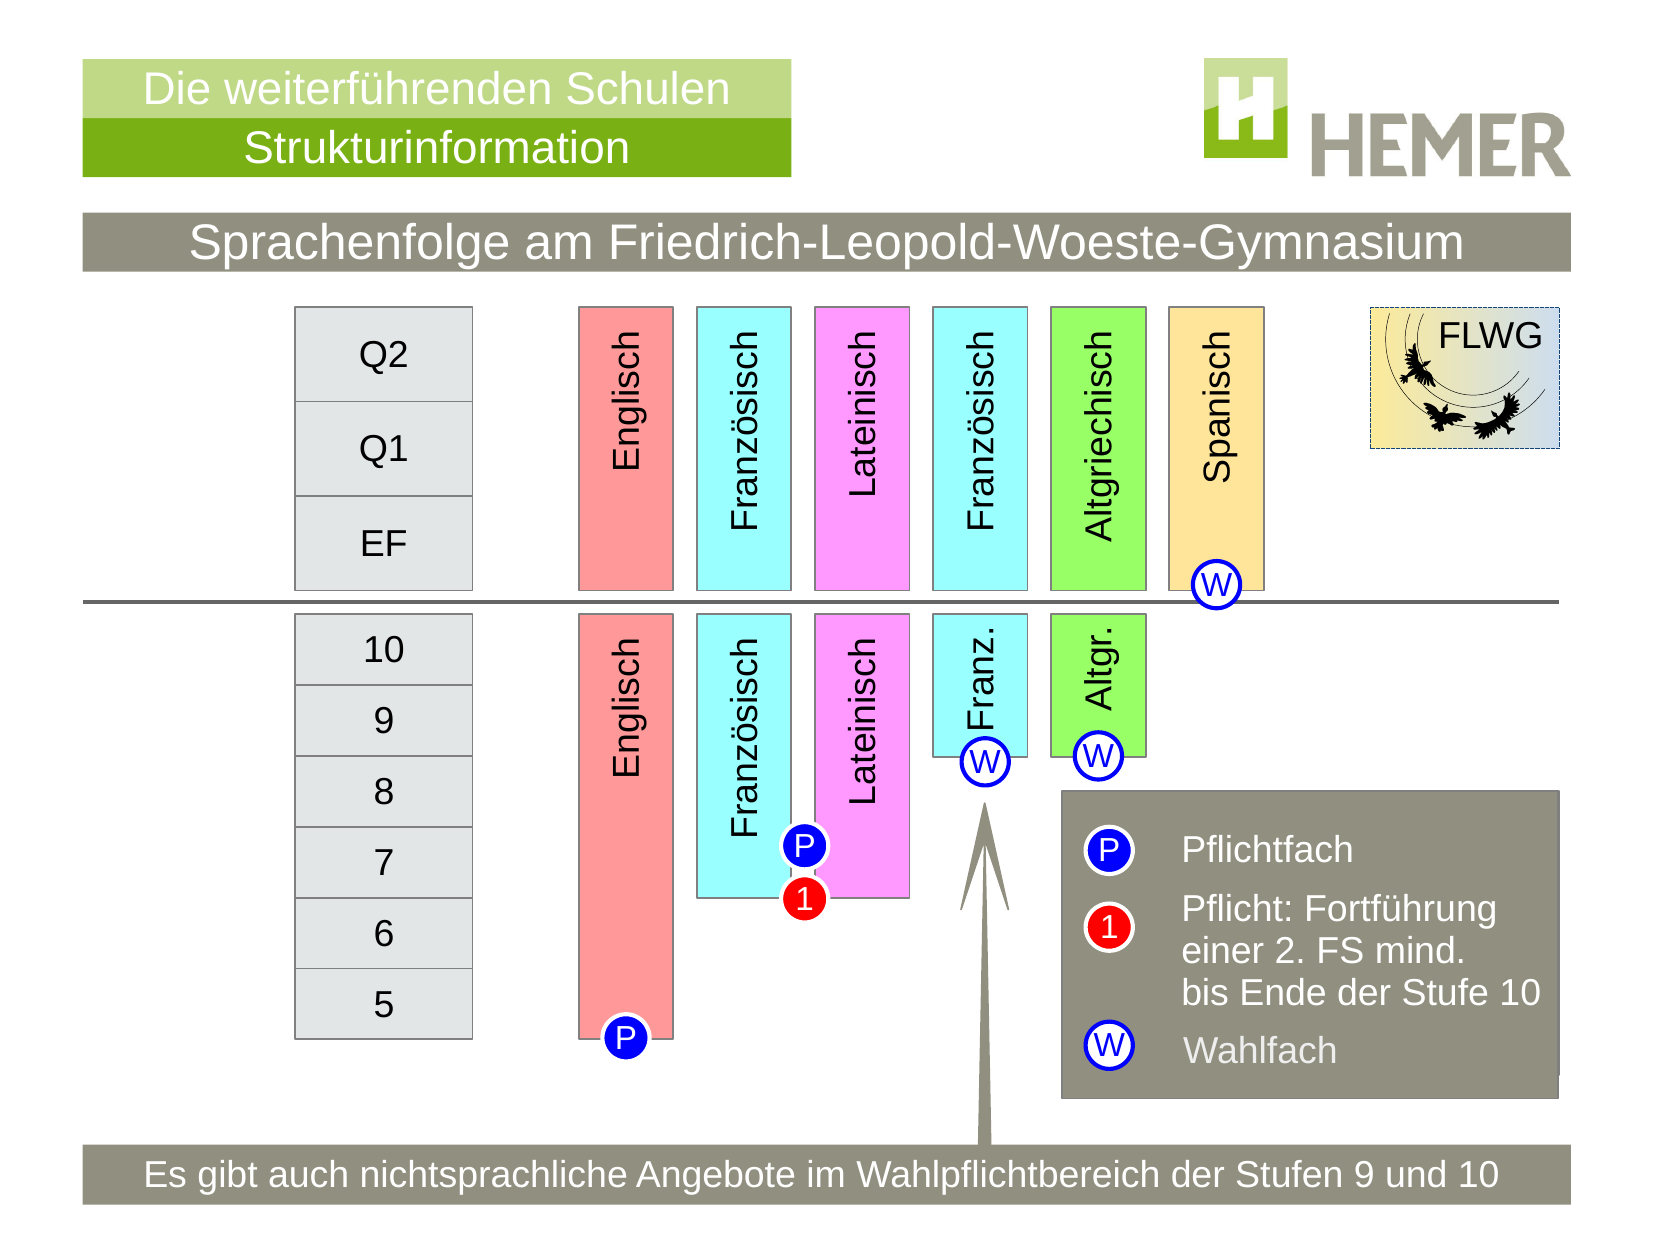

# Sprachenfolge am Friedrich-Leopold-Woeste-Gymnasium
FLWG
Q2
Q1
Englisch
Französisch
Lateinisch
Französisch
Altgriechisch
Spanisch
EF
W
10
Franz.
Altgr.
9
Französisch
Lateinisch
W
W
8
Englisch
Pflichtfach
Pflichtfach
P
7
P
P
1
Pflicht: Fortführung
einer 2. FS mind.
bis Ende der Stufe 10
Pflicht: Fortführung
einer Fremdsprache
6
1
1
5
W
Wahlfach
P
W
Wahlfach
Es gibt auch nichtsprachliche Angebote im Wahlpflichtbereich der Stufen 9 und 10